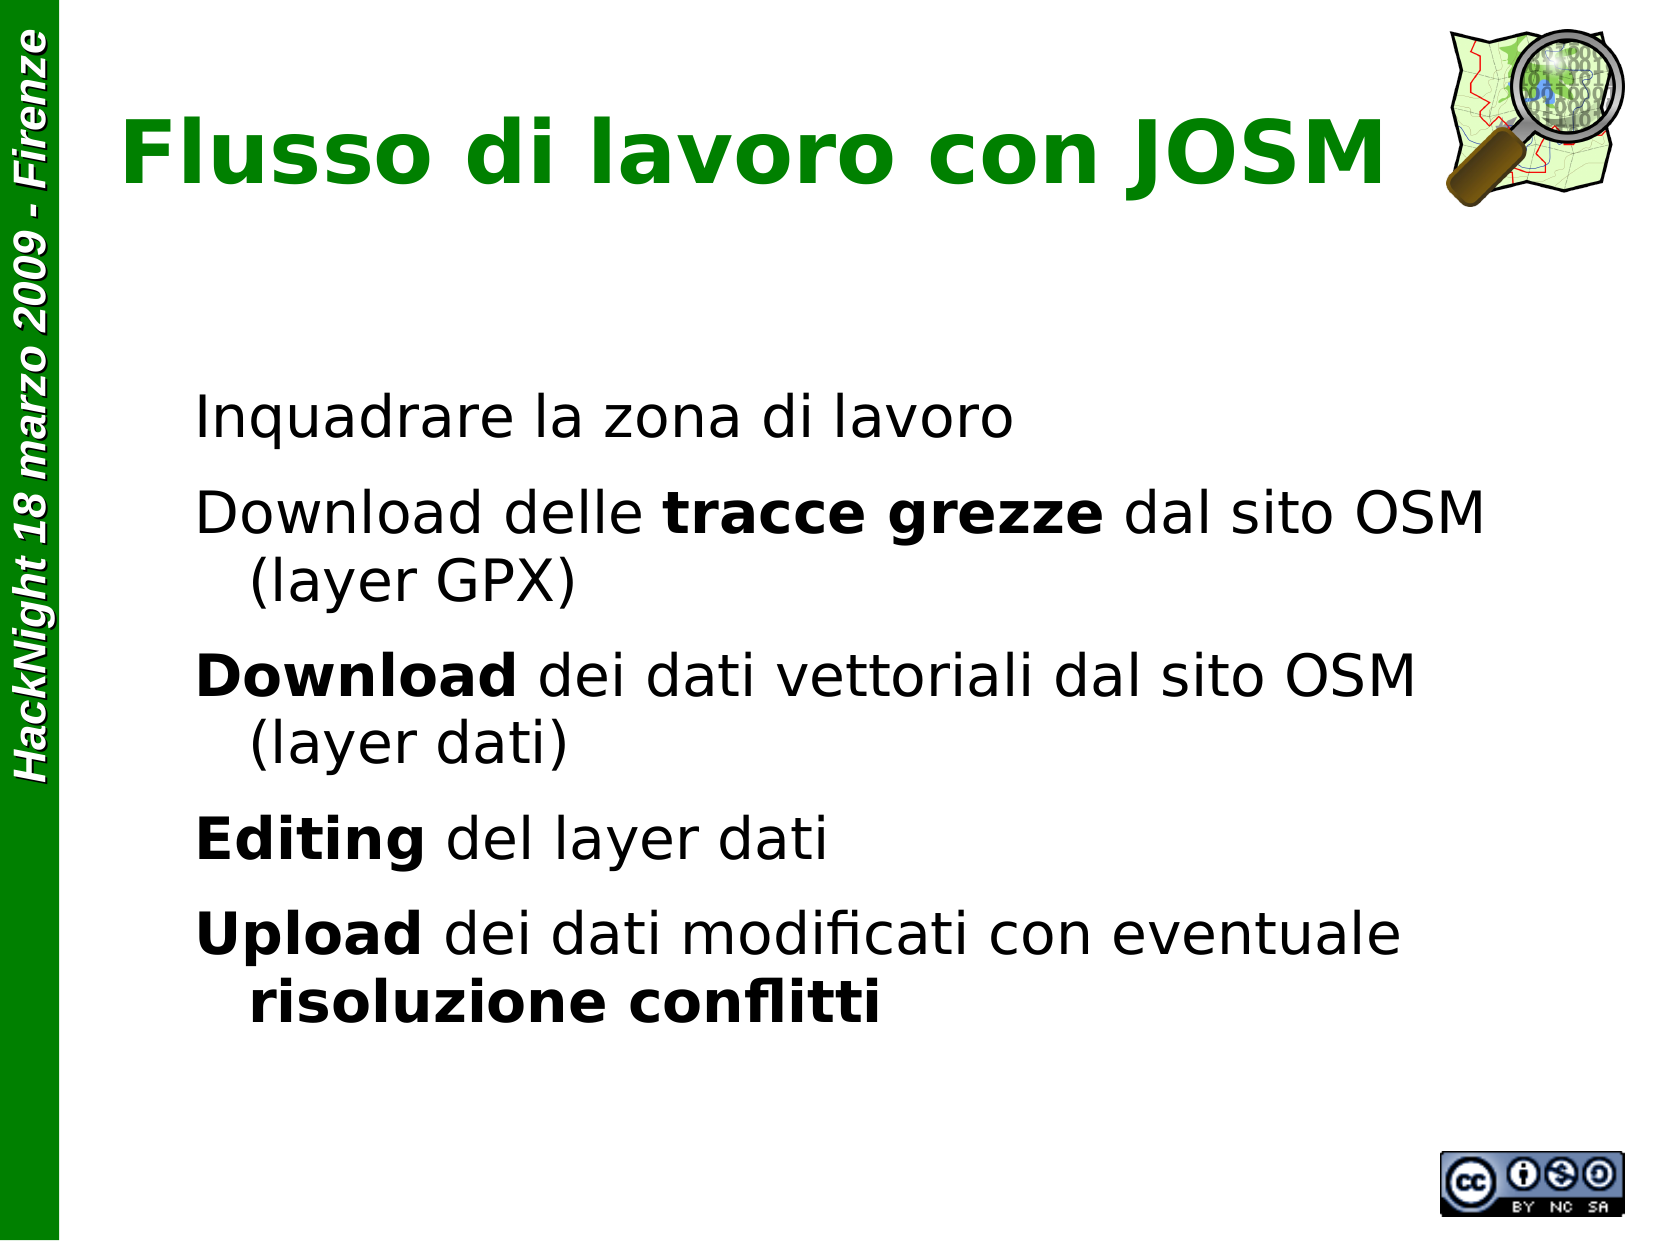

# Flusso di lavoro con JOSM
Inquadrare la zona di lavoro
Download delle tracce grezze dal sito OSM (layer GPX)
Download dei dati vettoriali dal sito OSM (layer dati)
Editing del layer dati
Upload dei dati modificati con eventuale risoluzione conflitti